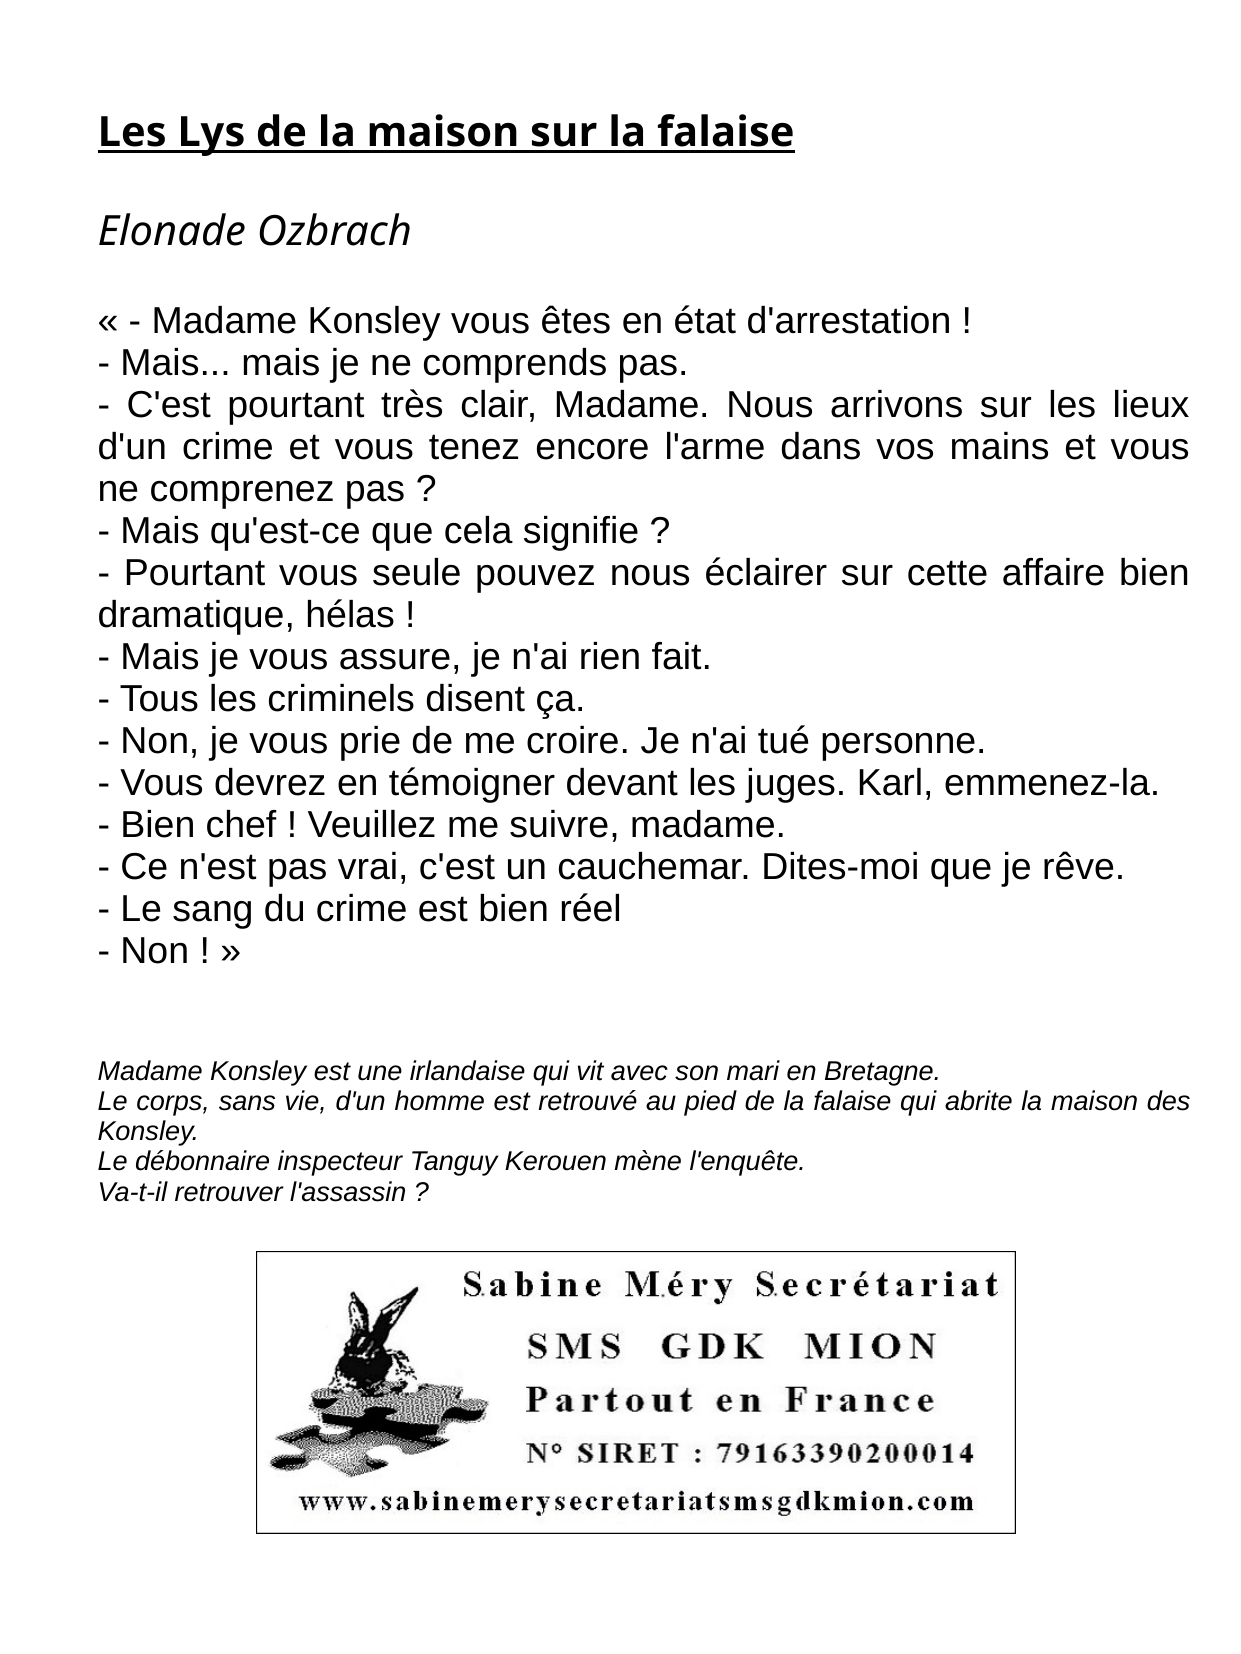

Les Lys de la maison sur la falaise
Elonade Ozbrach
« - Madame Konsley vous êtes en état d'arrestation !
- Mais... mais je ne comprends pas.
- C'est pourtant très clair, Madame. Nous arrivons sur les lieux d'un crime et vous tenez encore l'arme dans vos mains et vous ne comprenez pas ?
- Mais qu'est-ce que cela signifie ?
- Pourtant vous seule pouvez nous éclairer sur cette affaire bien dramatique, hélas !
- Mais je vous assure, je n'ai rien fait.
- Tous les criminels disent ça.
- Non, je vous prie de me croire. Je n'ai tué personne.
- Vous devrez en témoigner devant les juges. Karl, emmenez-la.
- Bien chef ! Veuillez me suivre, madame.
- Ce n'est pas vrai, c'est un cauchemar. Dites-moi que je rêve.
- Le sang du crime est bien réel
- Non ! »
Madame Konsley est une irlandaise qui vit avec son mari en Bretagne.
Le corps, sans vie, d'un homme est retrouvé au pied de la falaise qui abrite la maison des Konsley.
Le débonnaire inspecteur Tanguy Kerouen mène l'enquête.
Va-t-il retrouver l'assassin ?